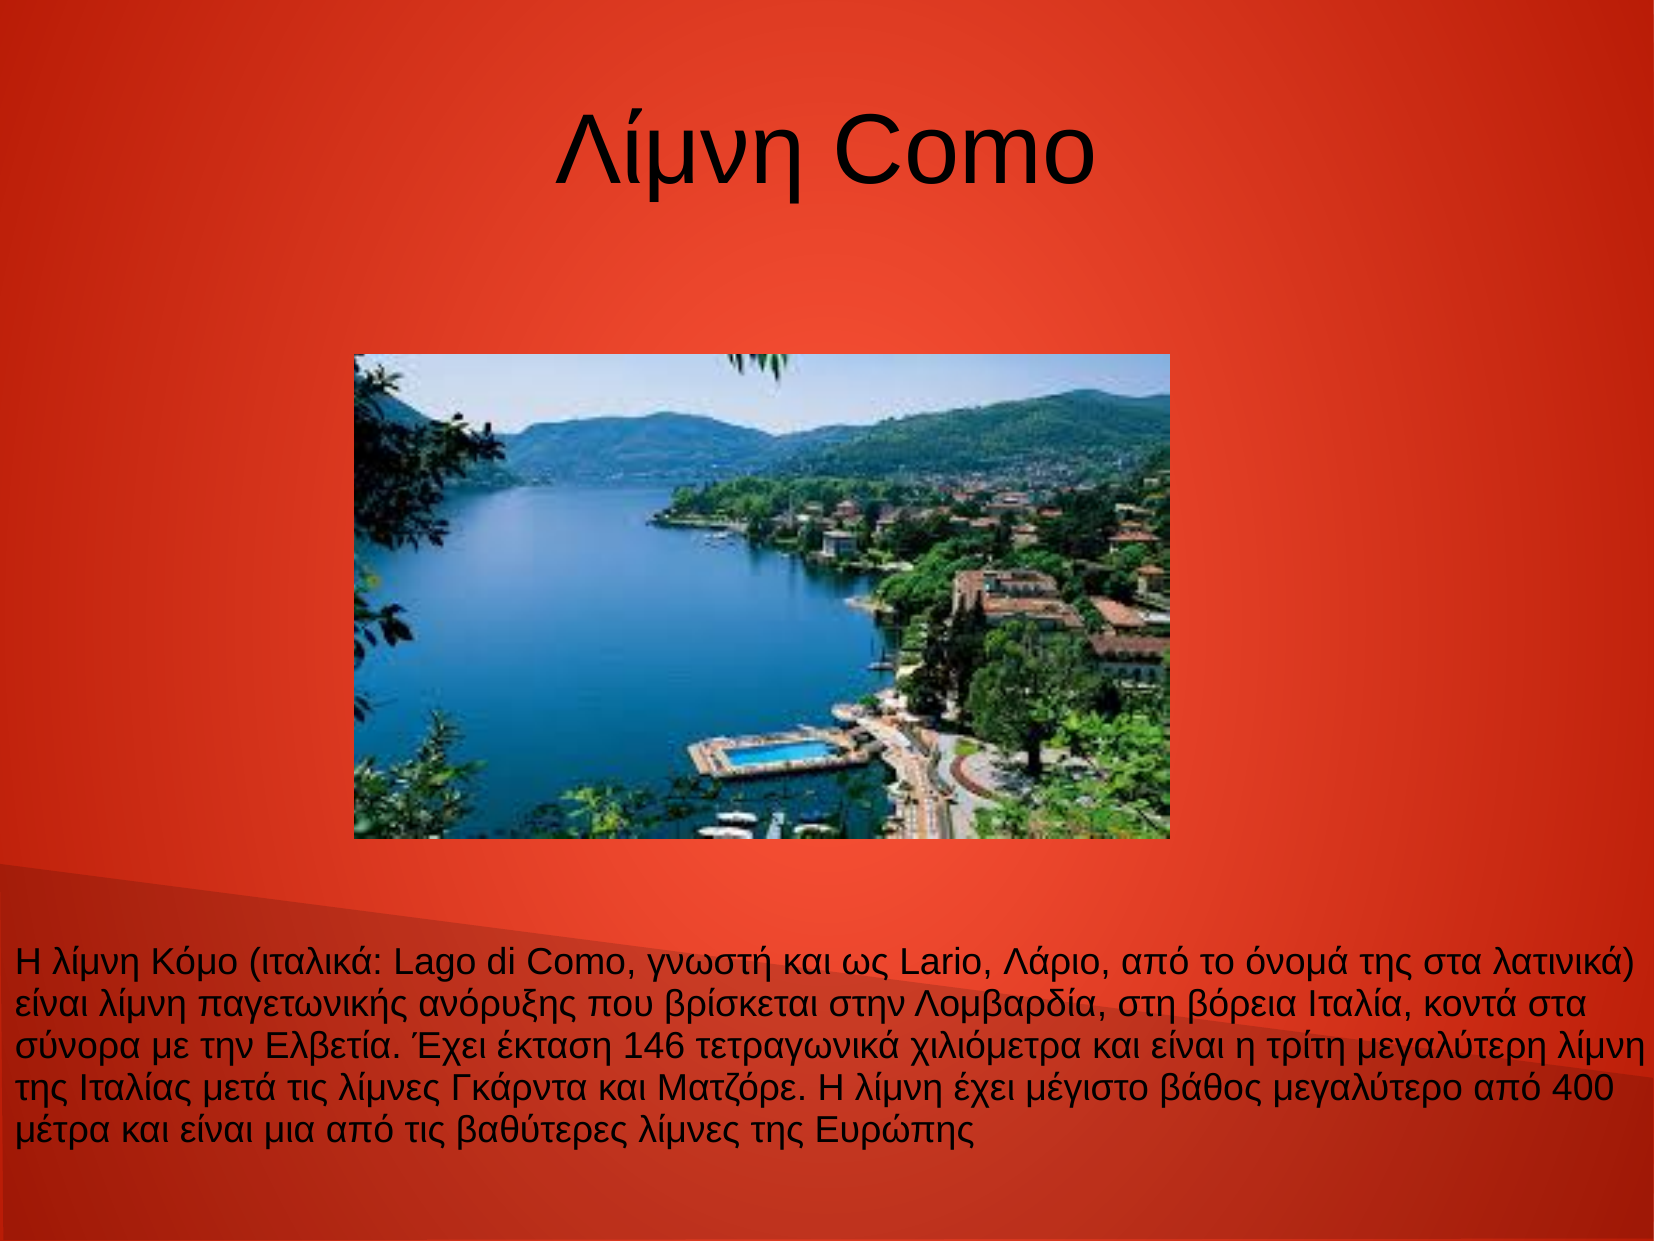

# Λίμνη Como
Η λίμνη Κόμο (ιταλικά: Lago di Como, γνωστή και ως Lario, Λάριο, από το όνομά της στα λατινικά) είναι λίμνη παγετωνικής ανόρυξης που βρίσκεται στην Λομβαρδία, στη βόρεια Ιταλία, κοντά στα σύνορα με την Ελβετία. Έχει έκταση 146 τετραγωνικά χιλιόμετρα και είναι η τρίτη μεγαλύτερη λίμνη της Ιταλίας μετά τις λίμνες Γκάρντα και Ματζόρε. Η λίμνη έχει μέγιστο βάθος μεγαλύτερο από 400 μέτρα και είναι μια από τις βαθύτερες λίμνες της Ευρώπης